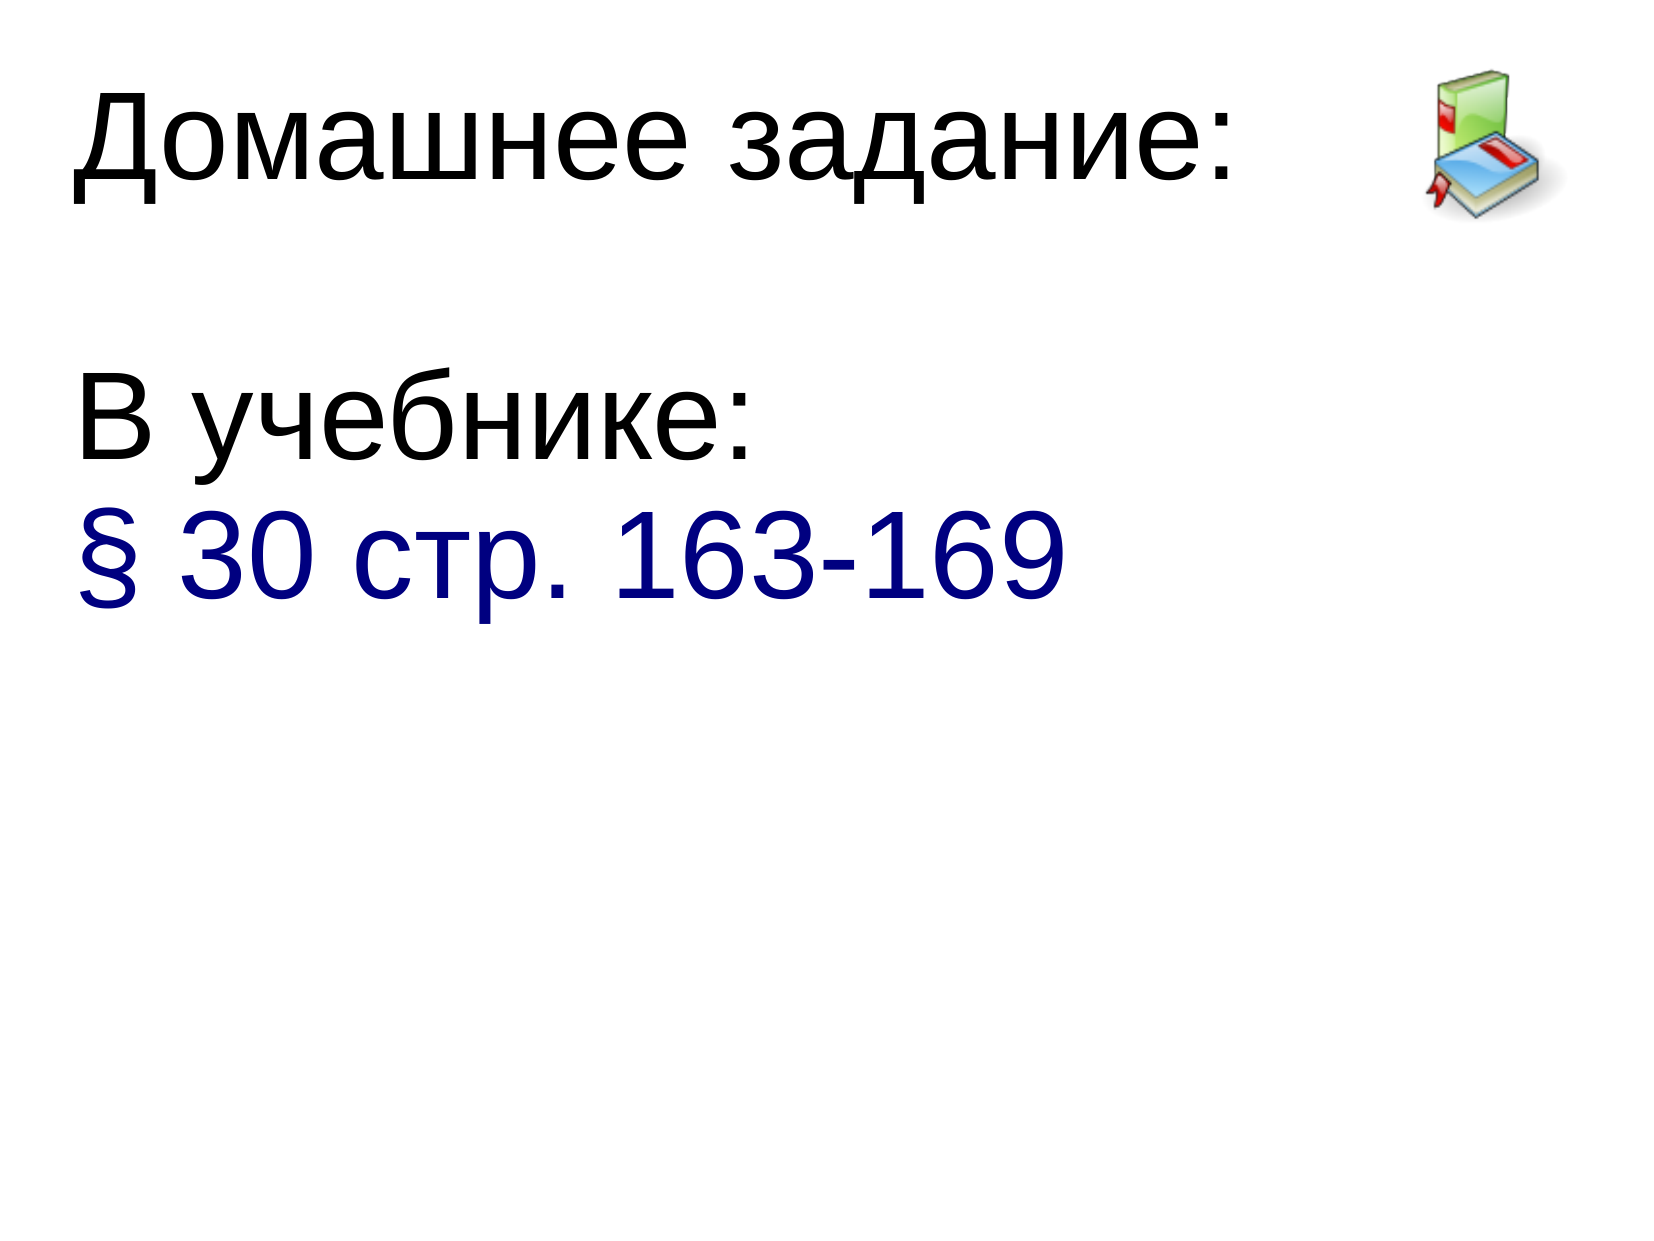

Домашнее задание:
В учебнике:
§ 30 стр. 163-169